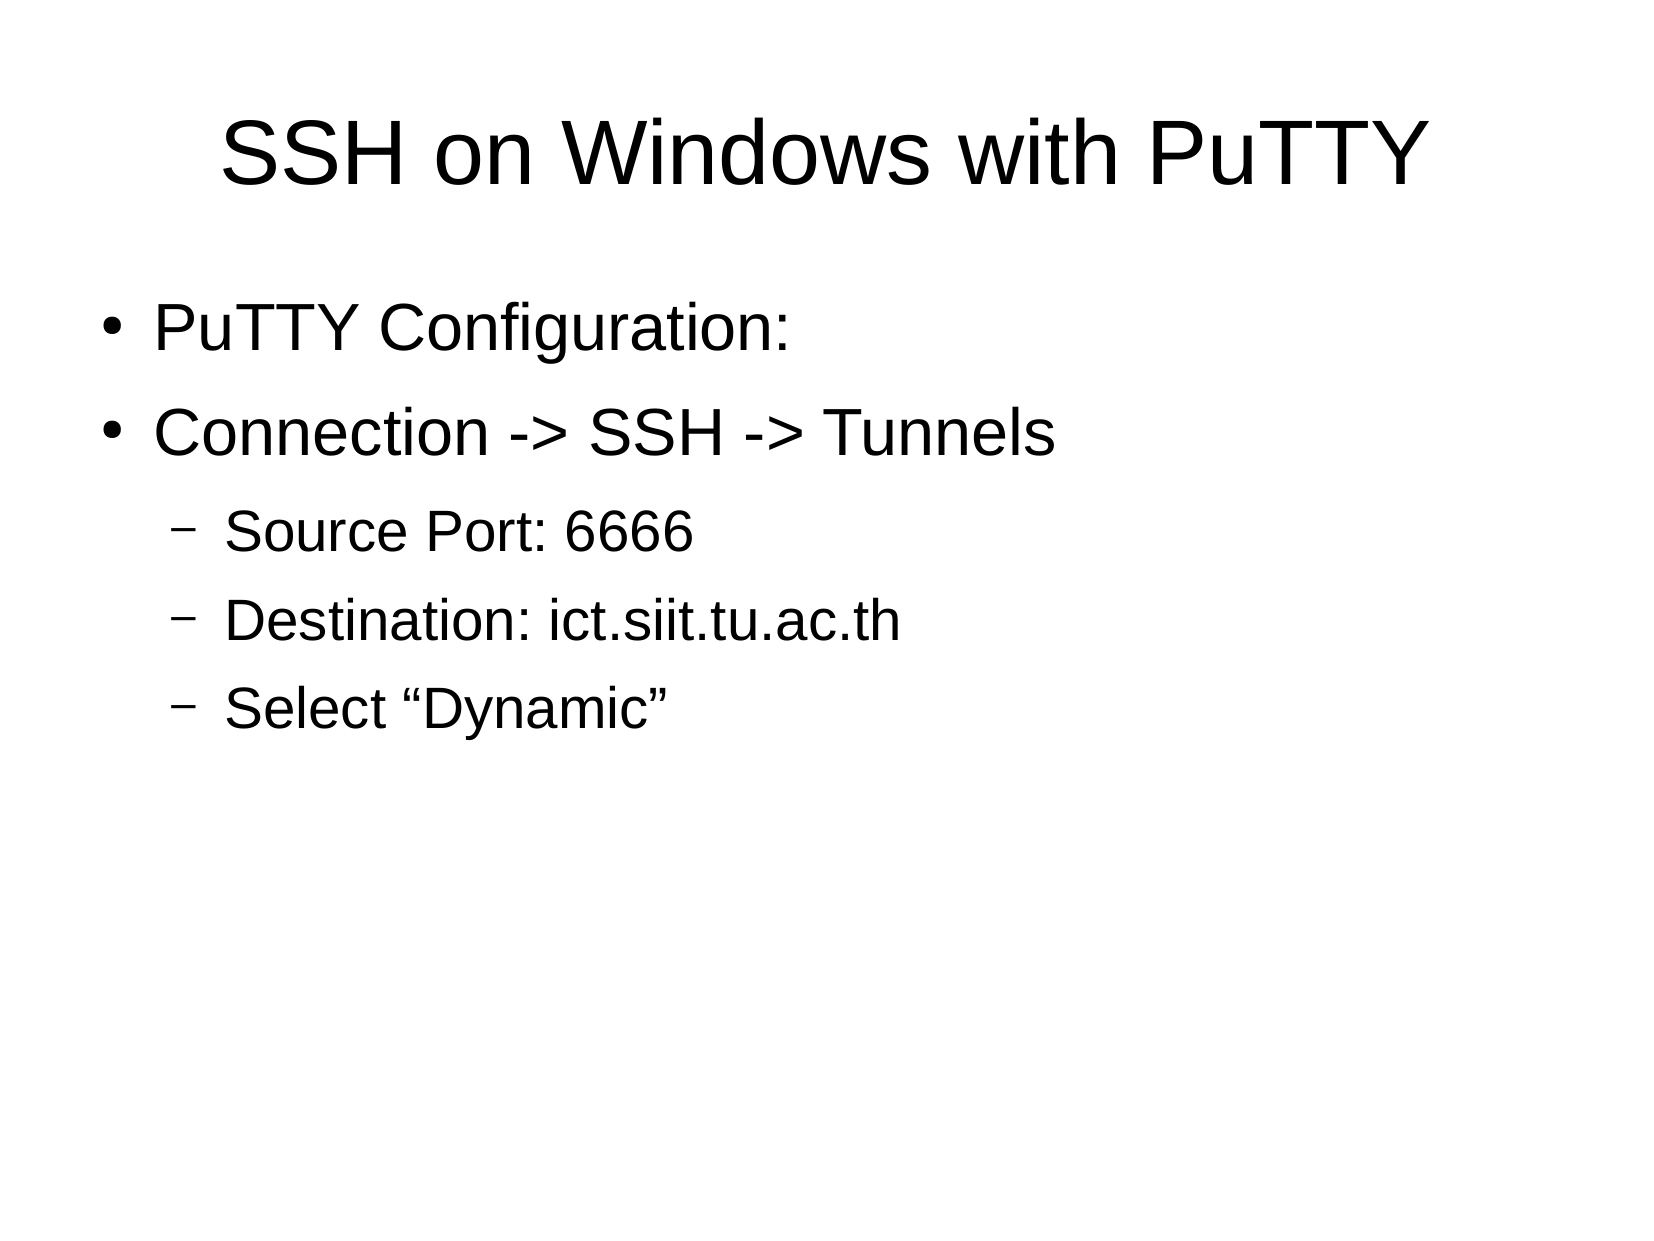

# SSH on Windows with PuTTY
PuTTY Configuration:
Connection -> SSH -> Tunnels
Source Port: 6666
Destination: ict.siit.tu.ac.th
Select “Dynamic”